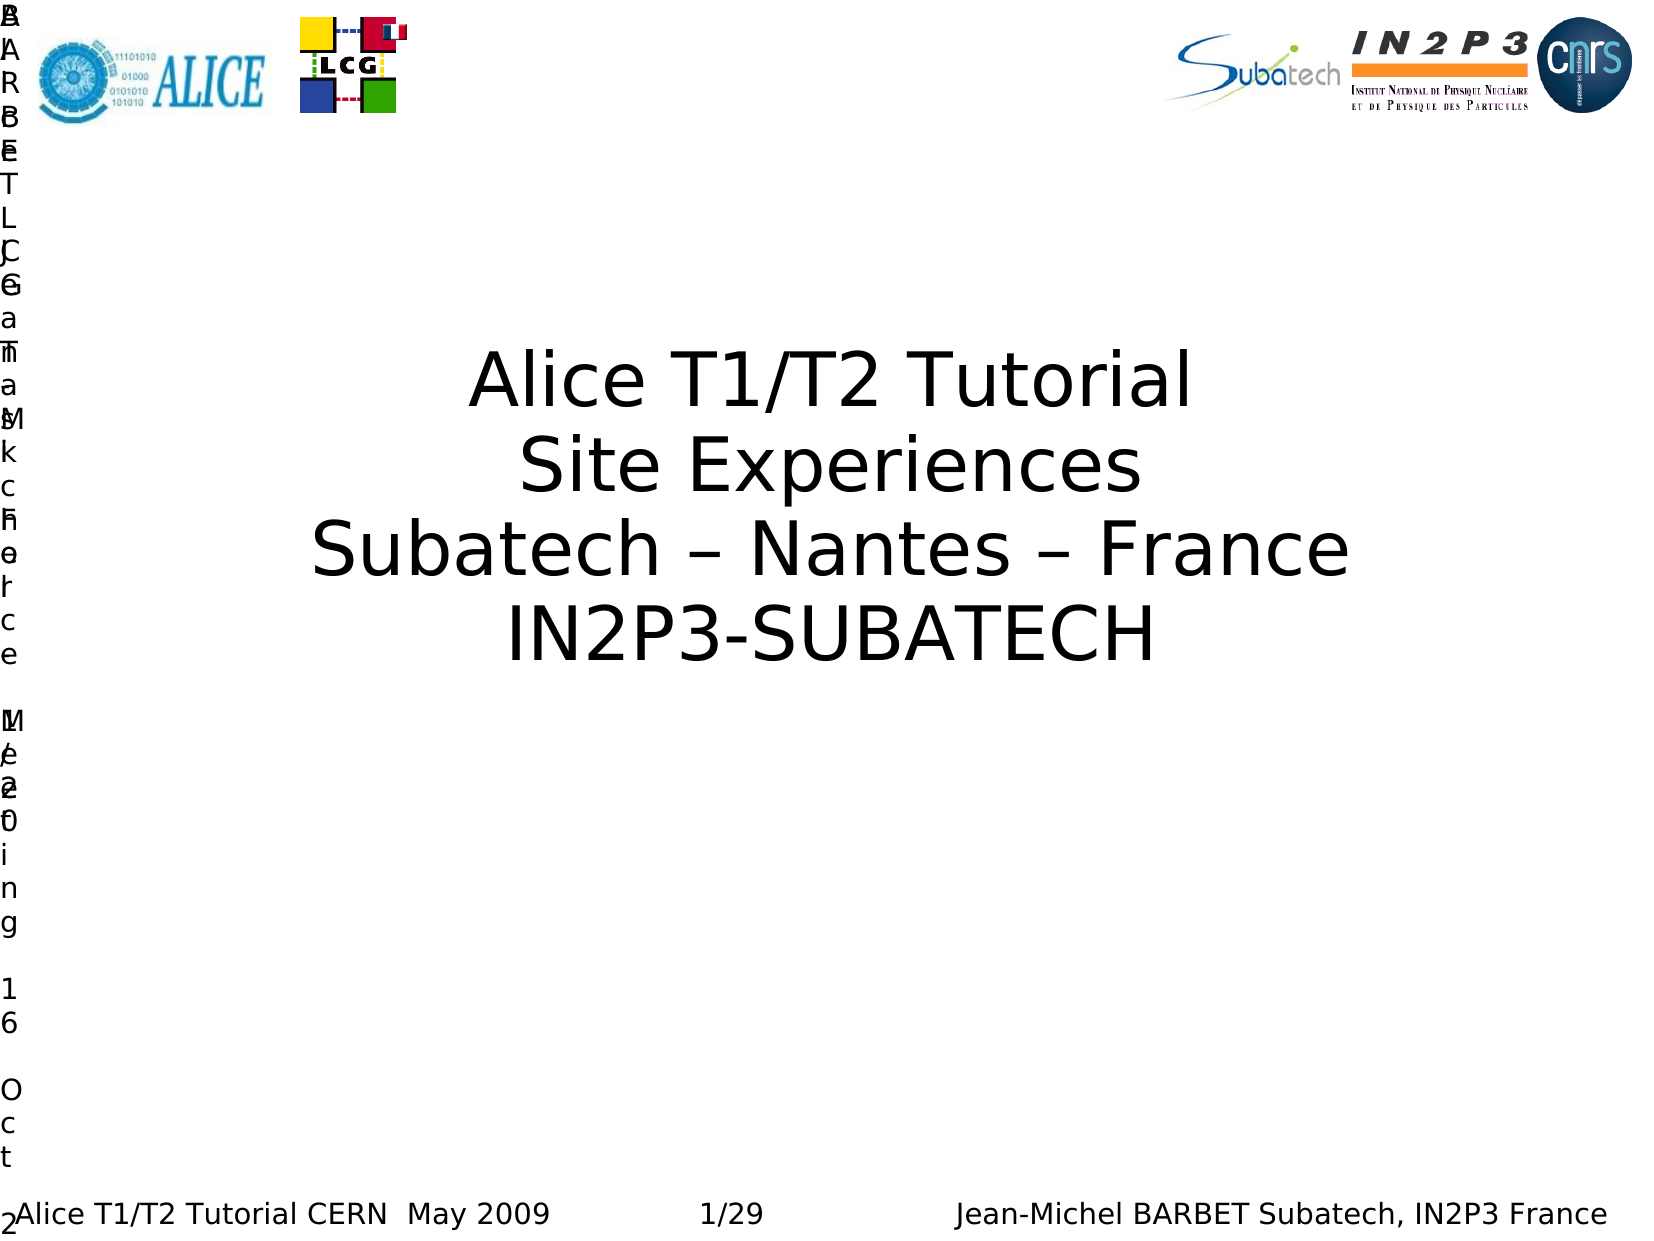

# Alice T1/T2 Tutorial Site Experiences Subatech – Nantes – France IN2P3-SUBATECH